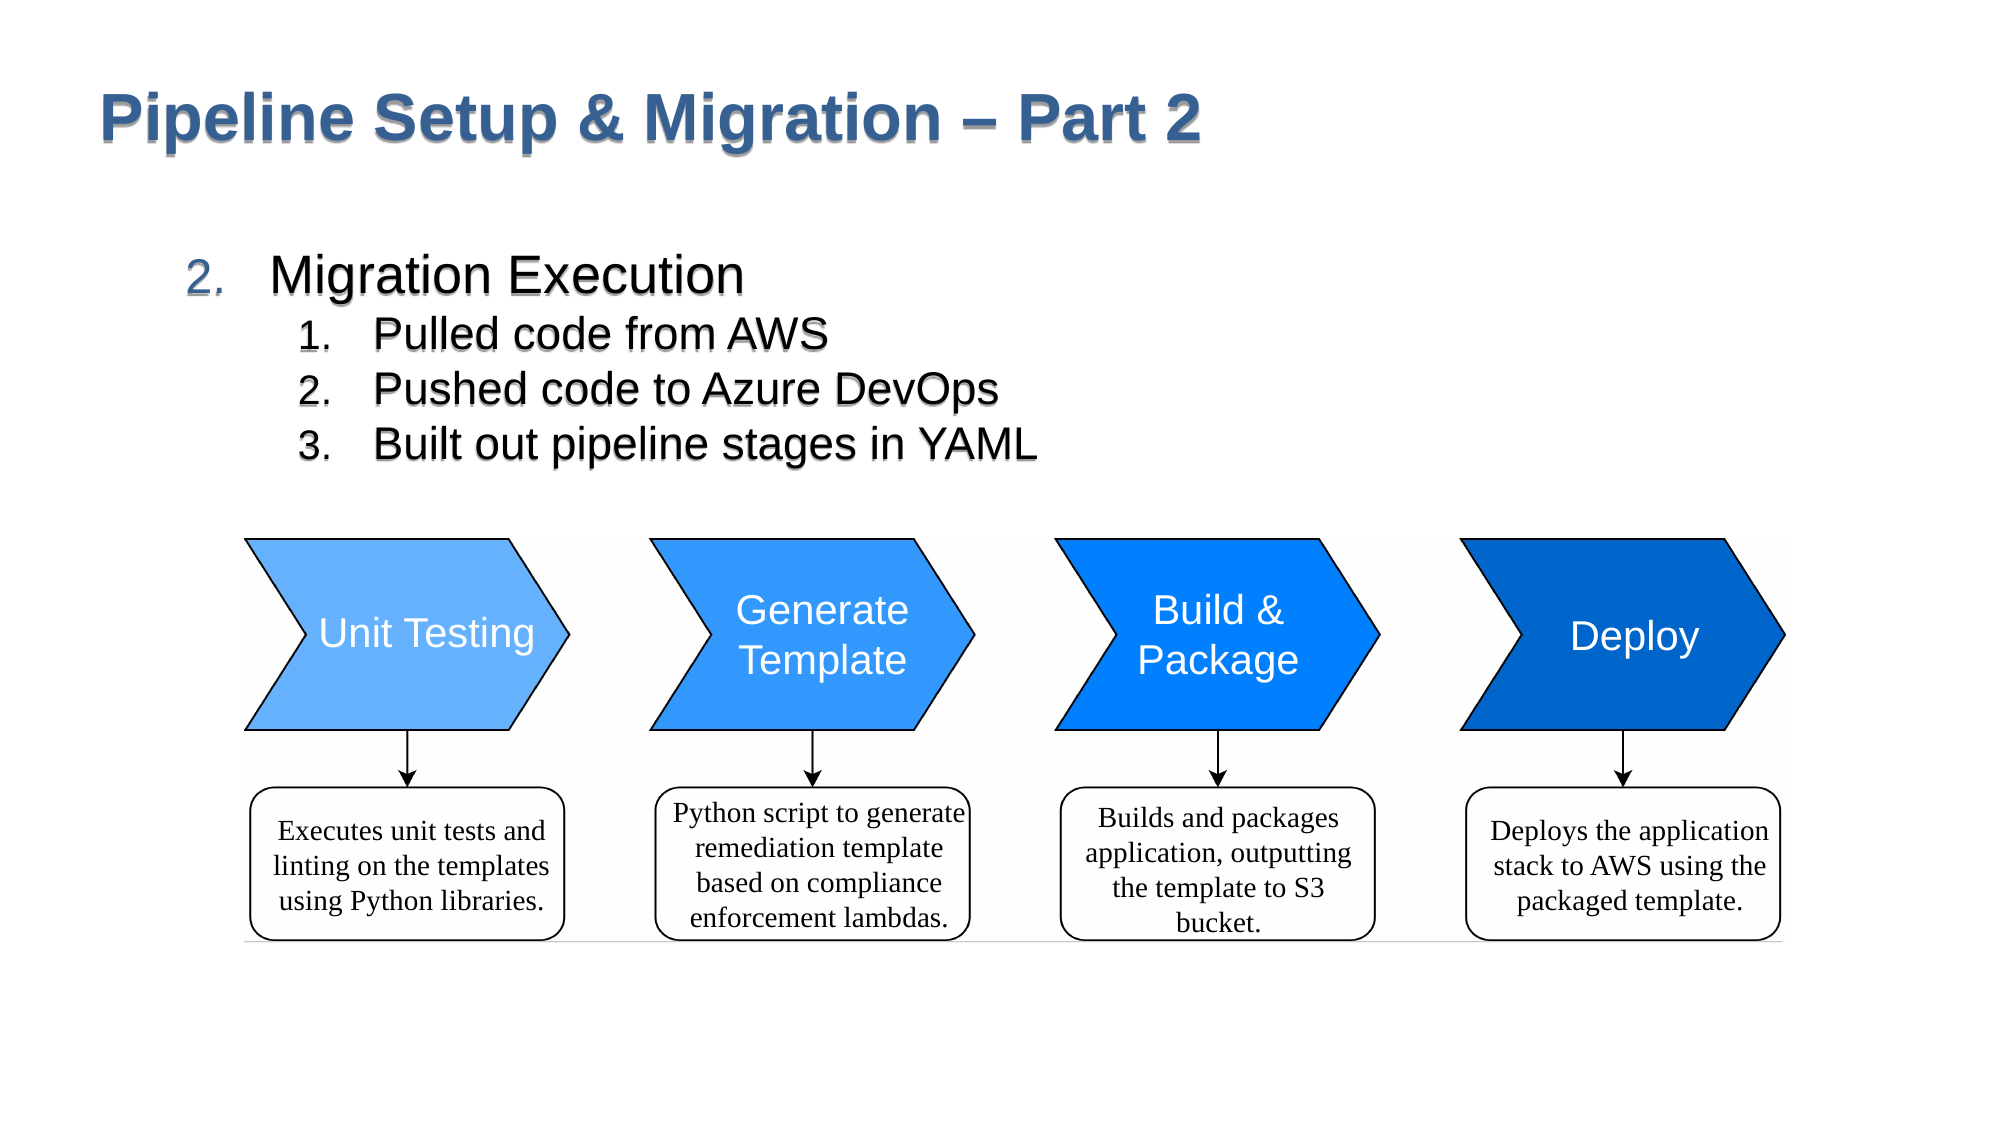

Pipeline Setup & Migration – Part 2
# Migration Execution
Pulled code from AWS
Pushed code to Azure DevOps
Built out pipeline stages in YAML
Generate Template
Build & Package
Unit Testing
Deploy
Python script to generate remediation template based on compliance enforcement lambdas.
Builds and packages application, outputting the template to S3 bucket.
Executes unit tests and linting on the templates using Python libraries.
Deploys the application stack to AWS using the packaged template.